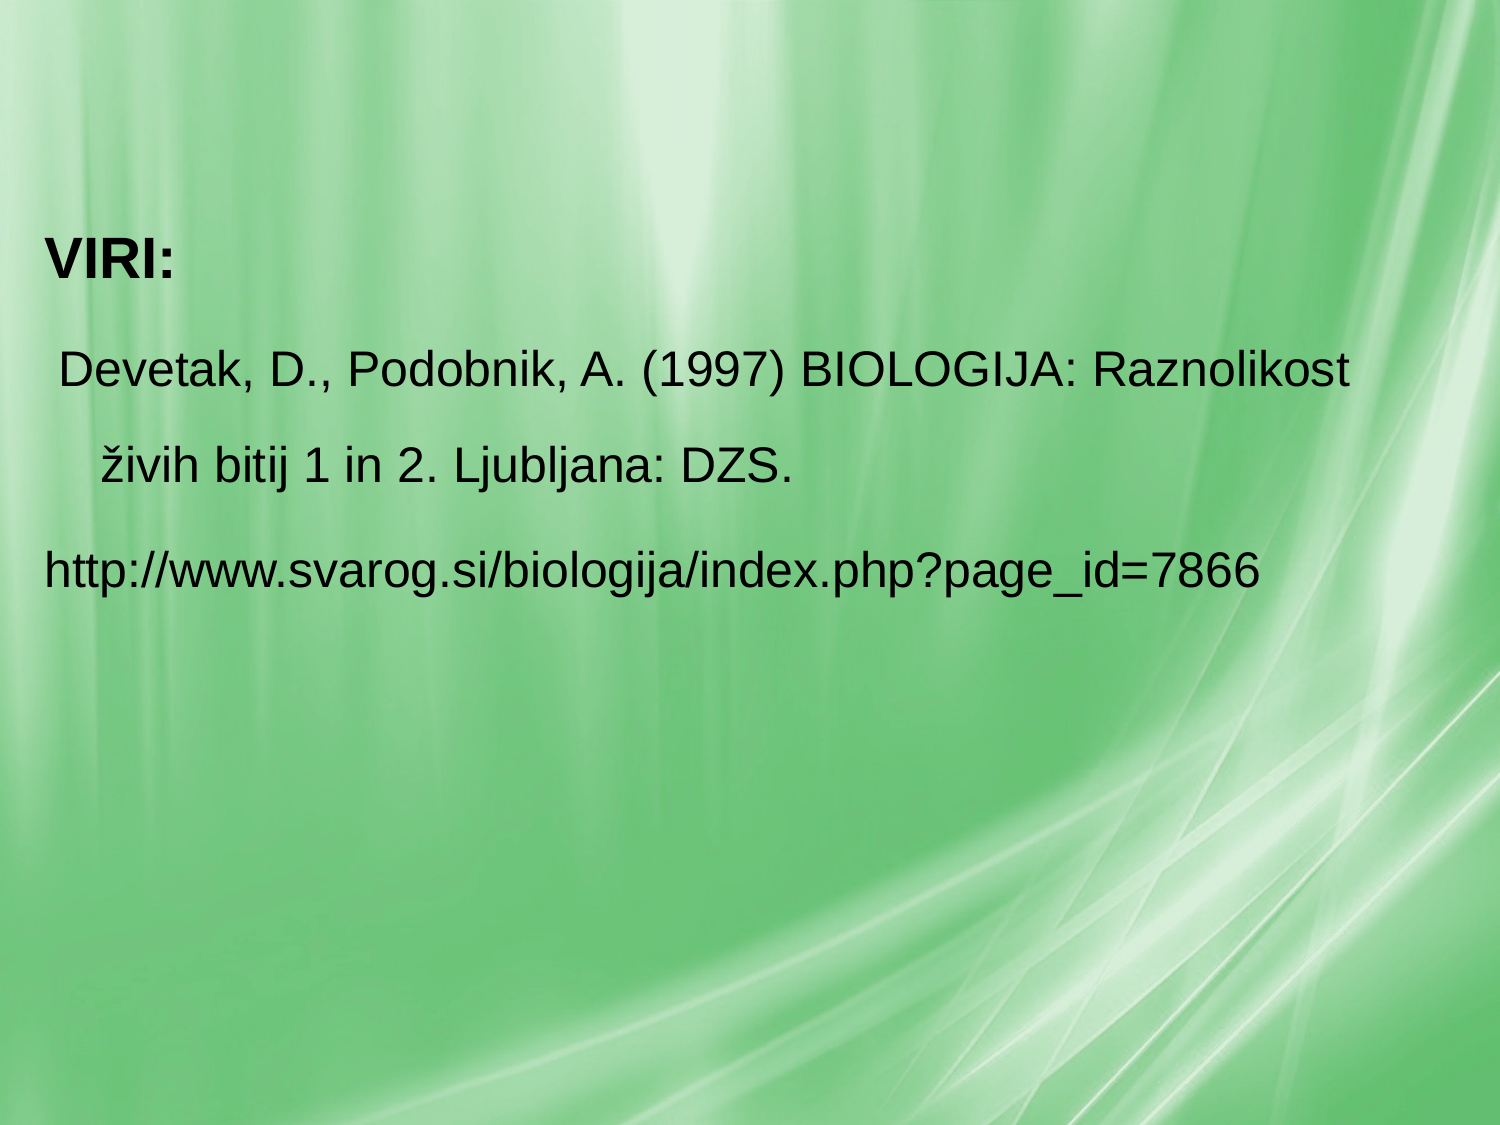

# VIRI:
 Devetak, D., Podobnik, A. (1997) BIOLOGIJA: Raznolikost živih bitij 1 in 2. Ljubljana: DZS.
http://www.svarog.si/biologija/index.php?page_id=7866